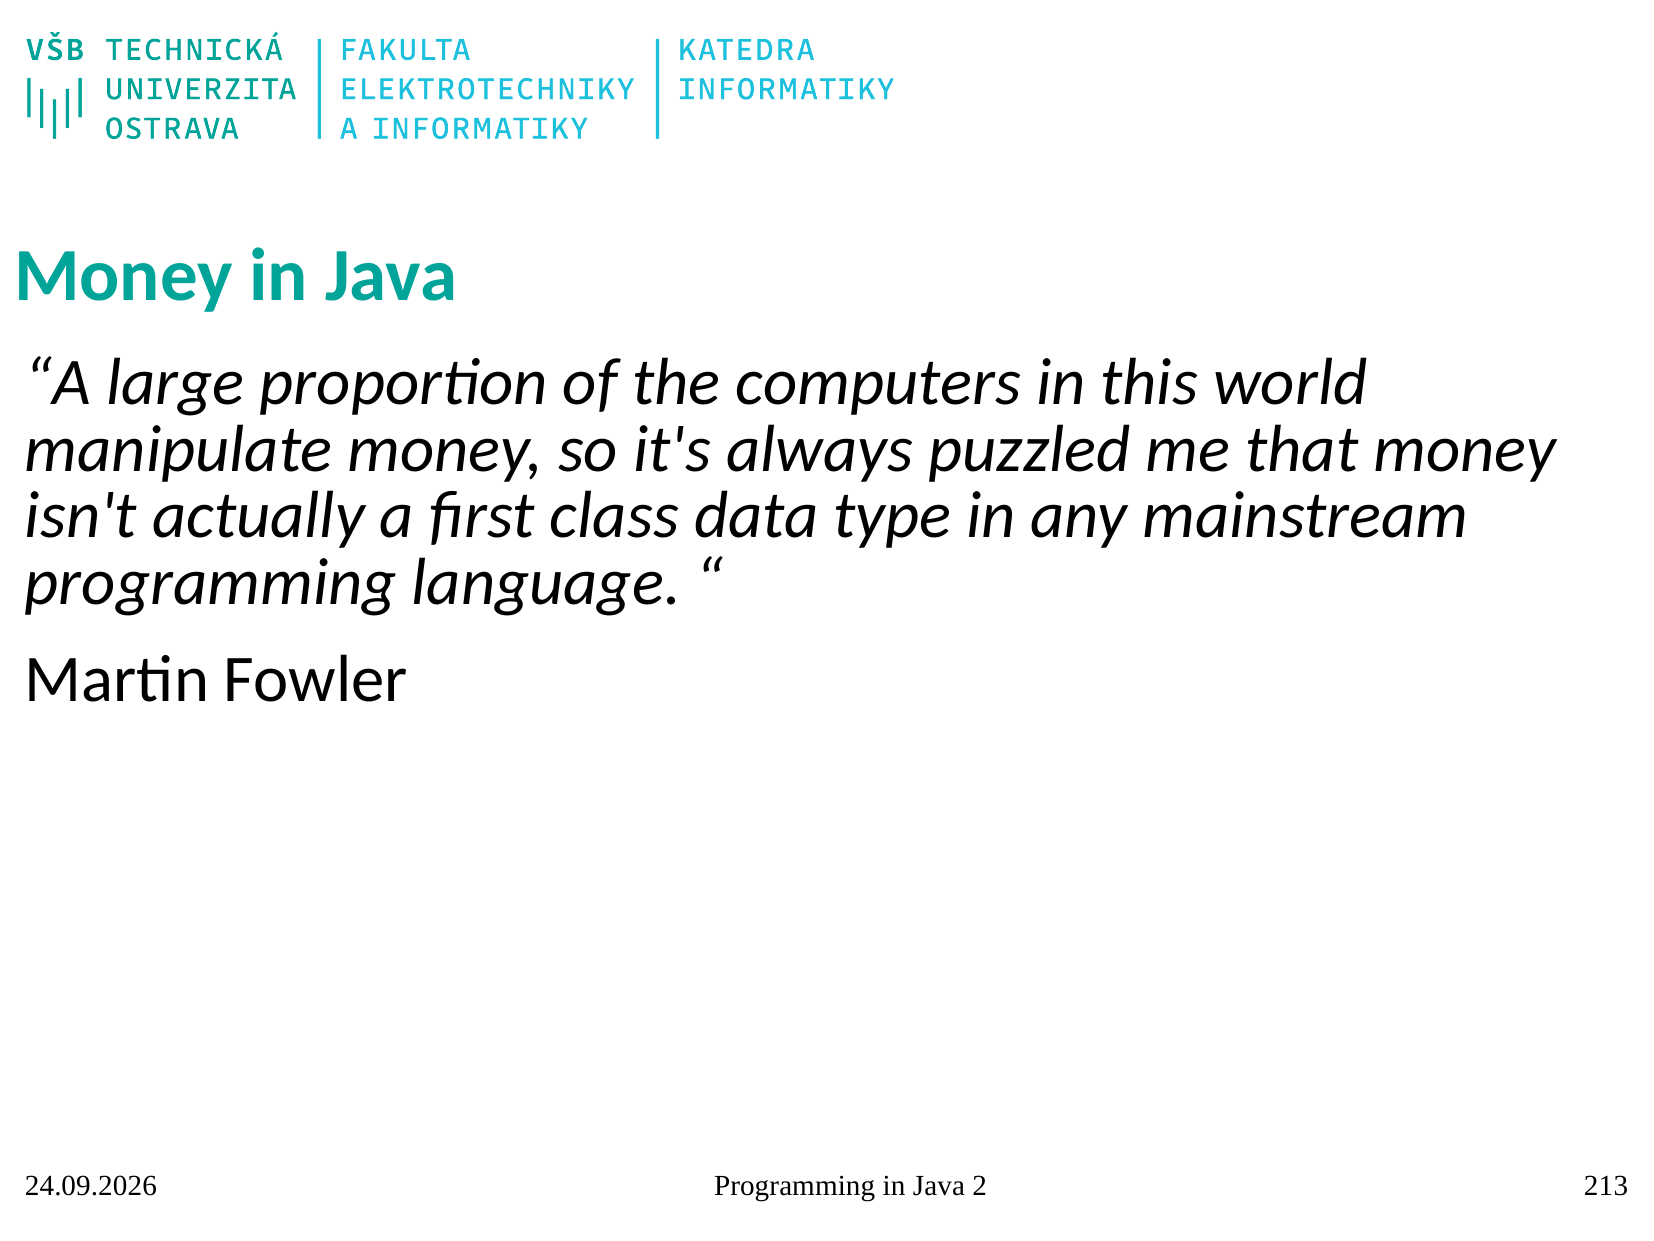

# Money in Java
“A large proportion of the computers in this world manipulate money, so it's always puzzled me that money isn't actually a first class data type in any mainstream programming language. “
Martin Fowler
Programming in Java 2
213